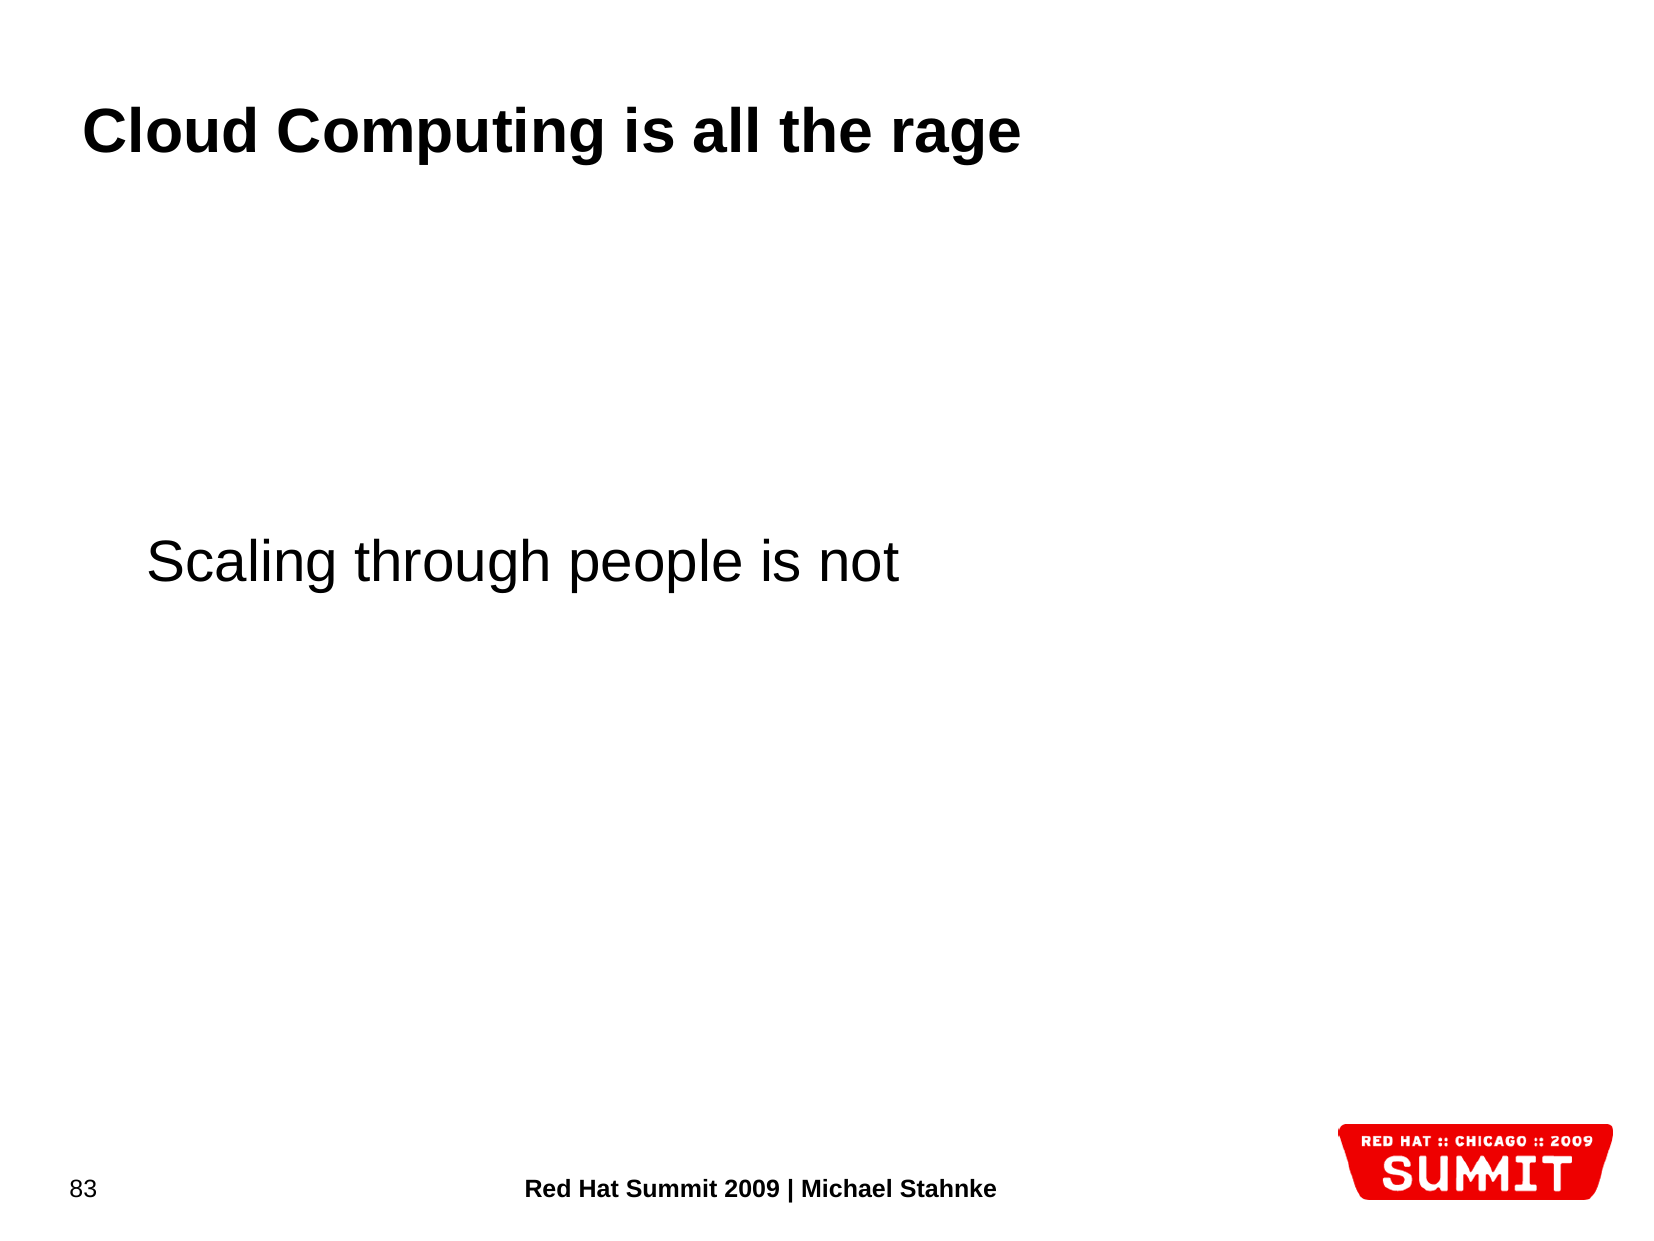

# Cloud Computing is all the rage
Scaling through people is not